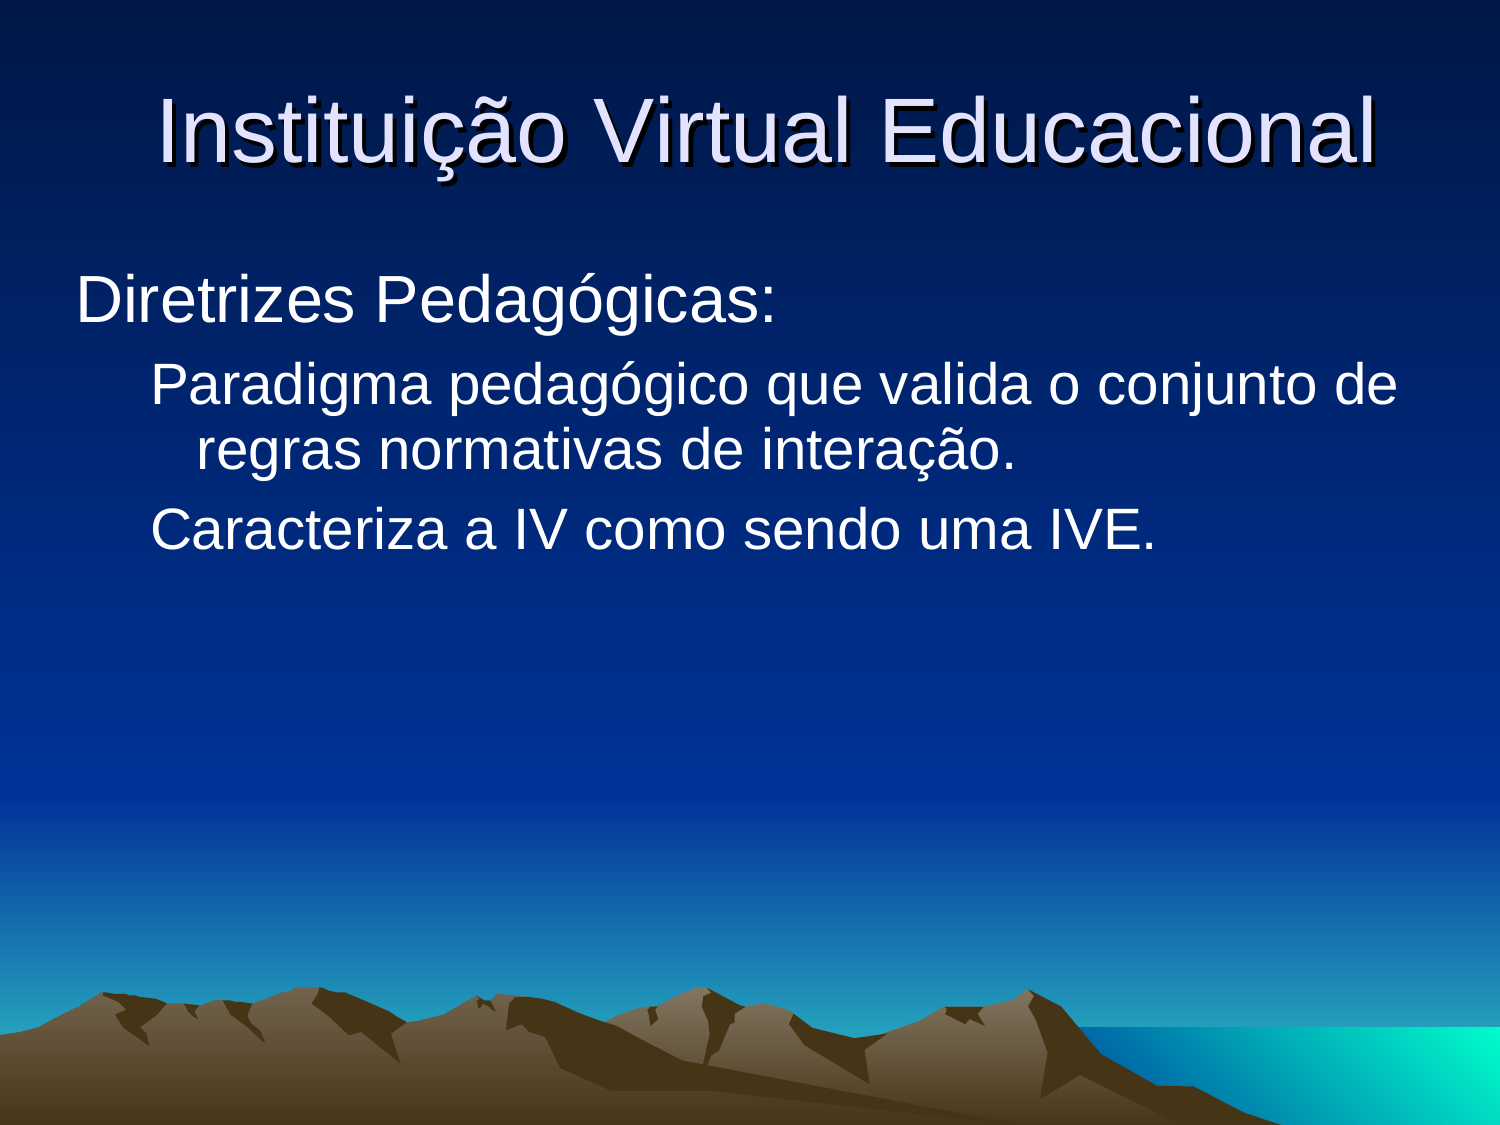

# Instituição Virtual Educacional
Diretrizes Pedagógicas:
Paradigma pedagógico que valida o conjunto de regras normativas de interação.
Caracteriza a IV como sendo uma IVE.